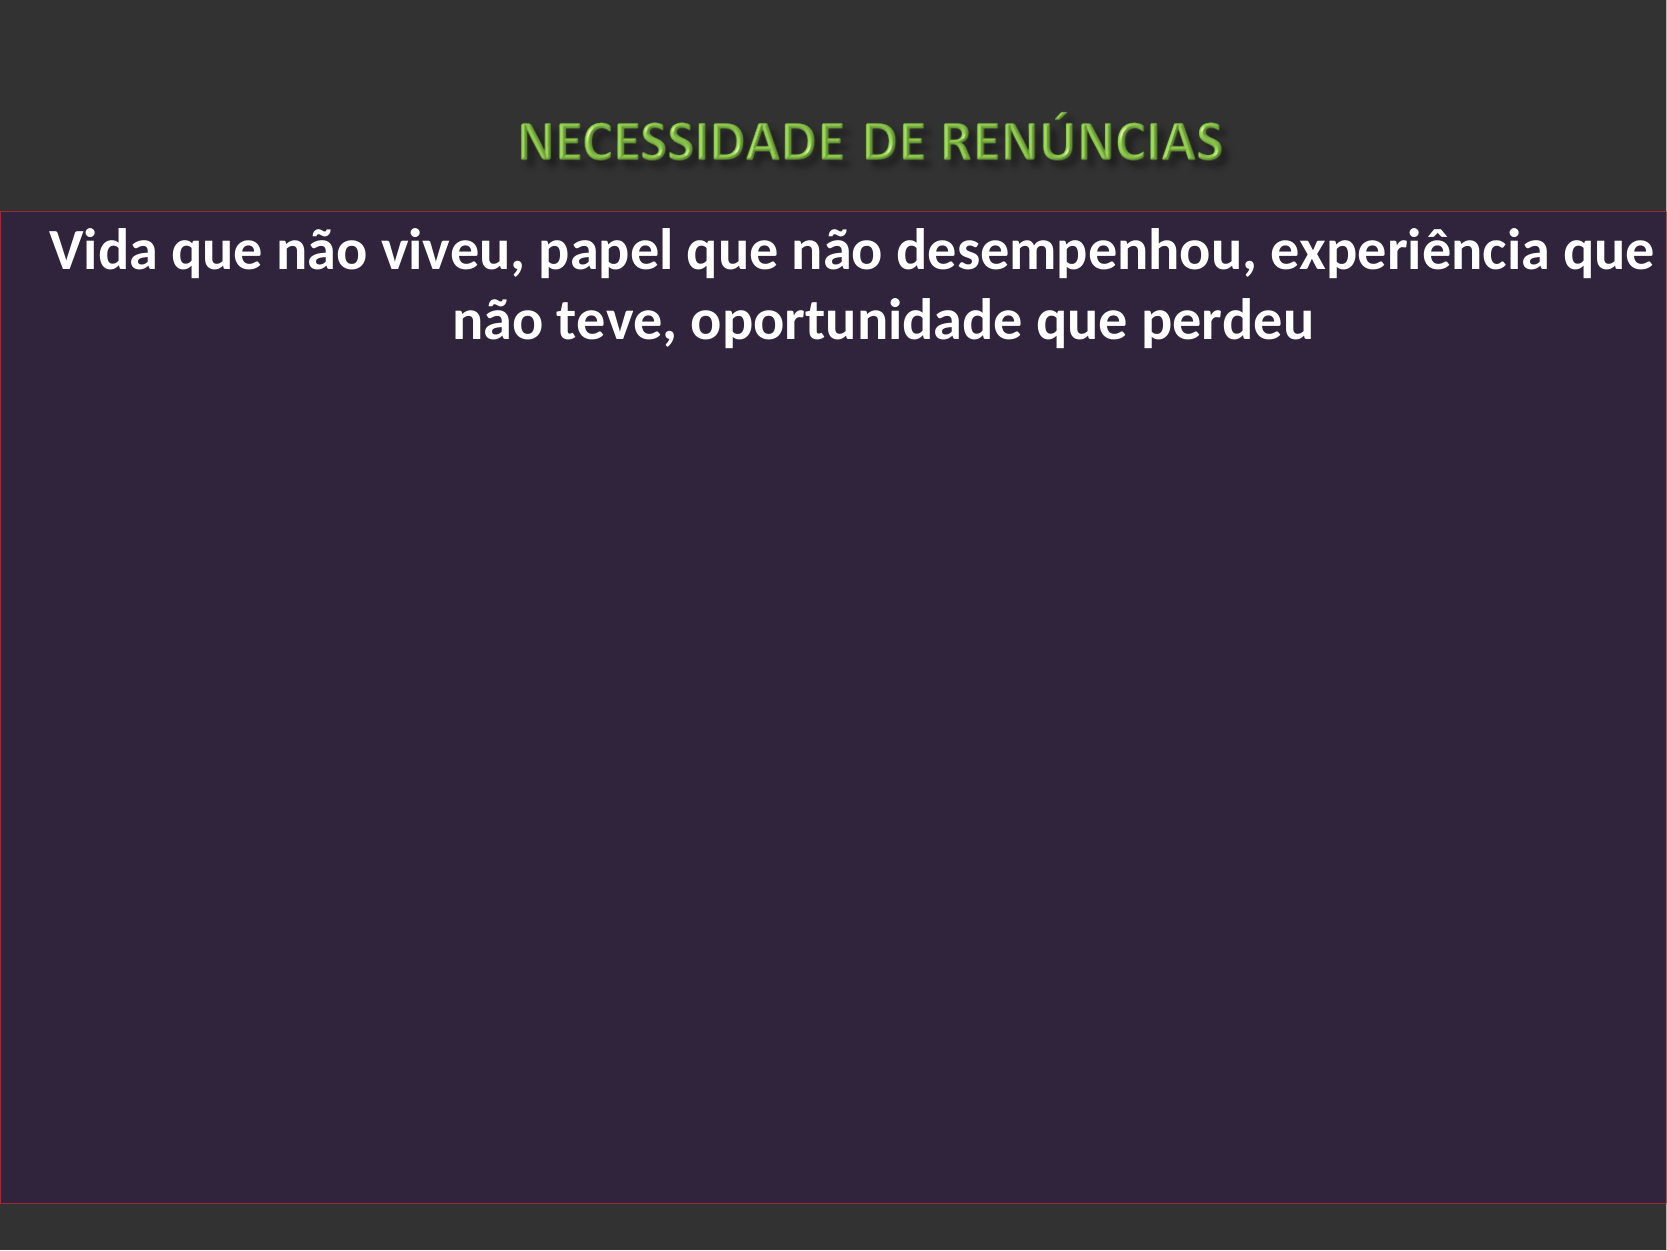

# Vida que não viveu, papel que não desempenhou, experiência que não teve, oportunidade que perdeu
ELIAS, Norbert. A sociedade dos indivíduos. Rio de Janeiro: Zahar, 1994